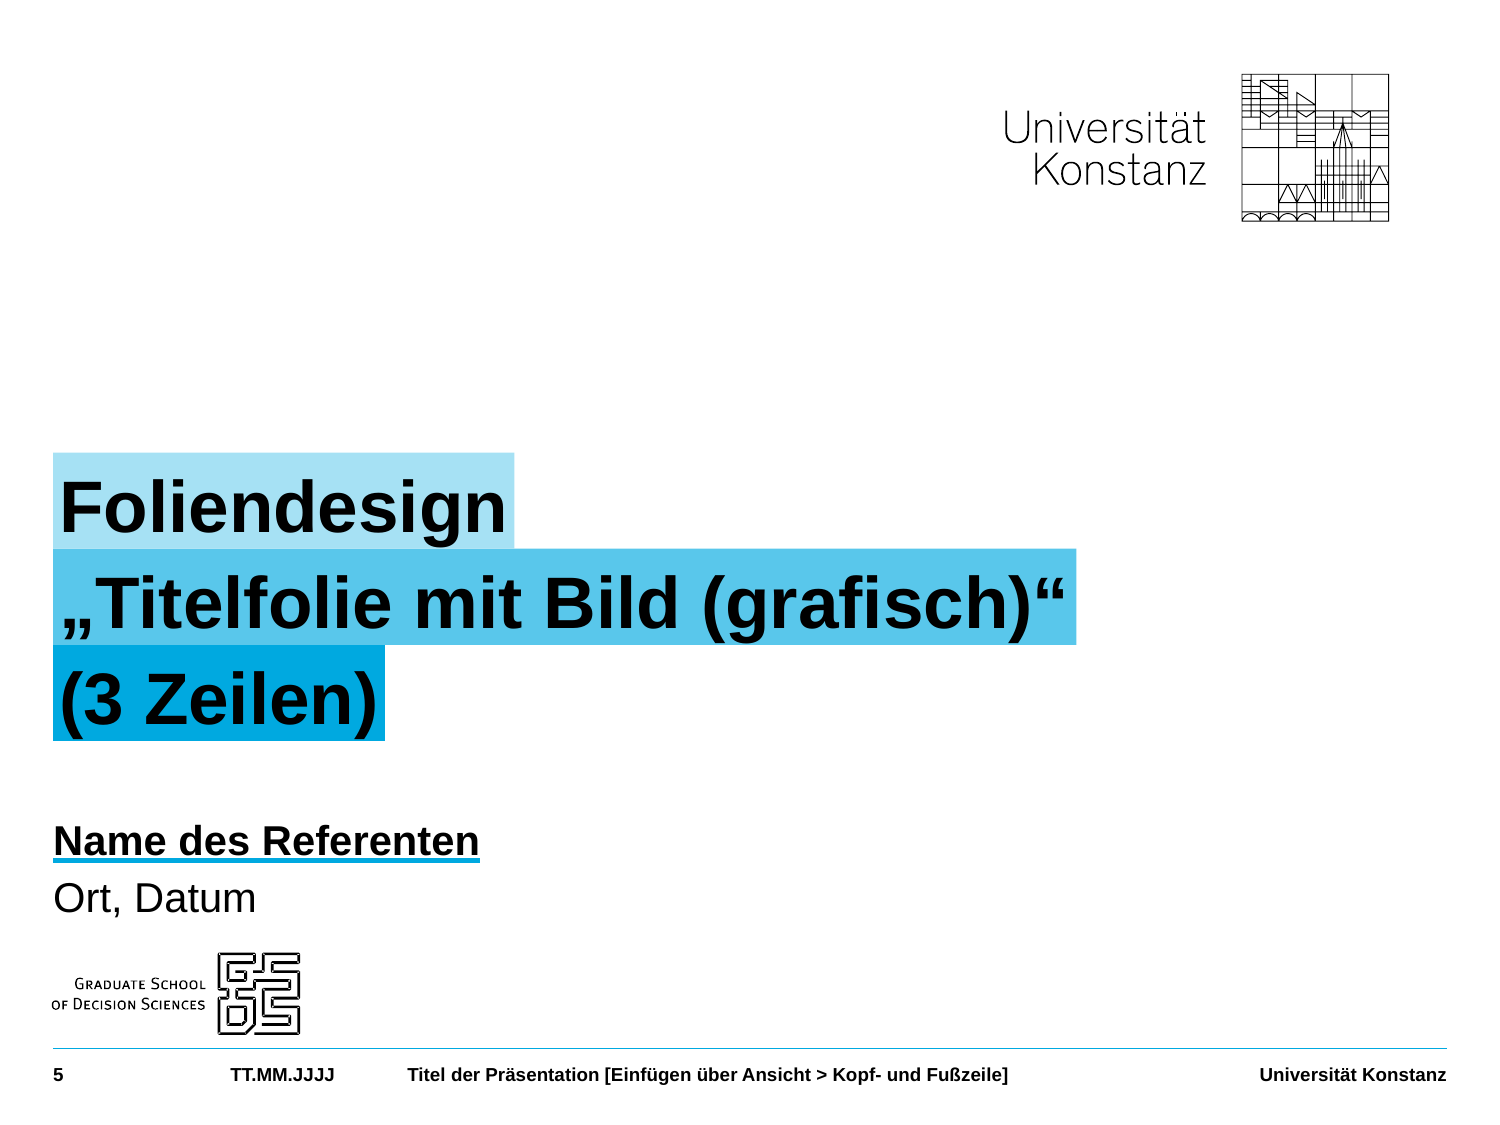

Foliendesign
„Titelfolie mit Bild (grafisch)“
(3 Zeilen)
# Name des Referenten
Ort, Datum